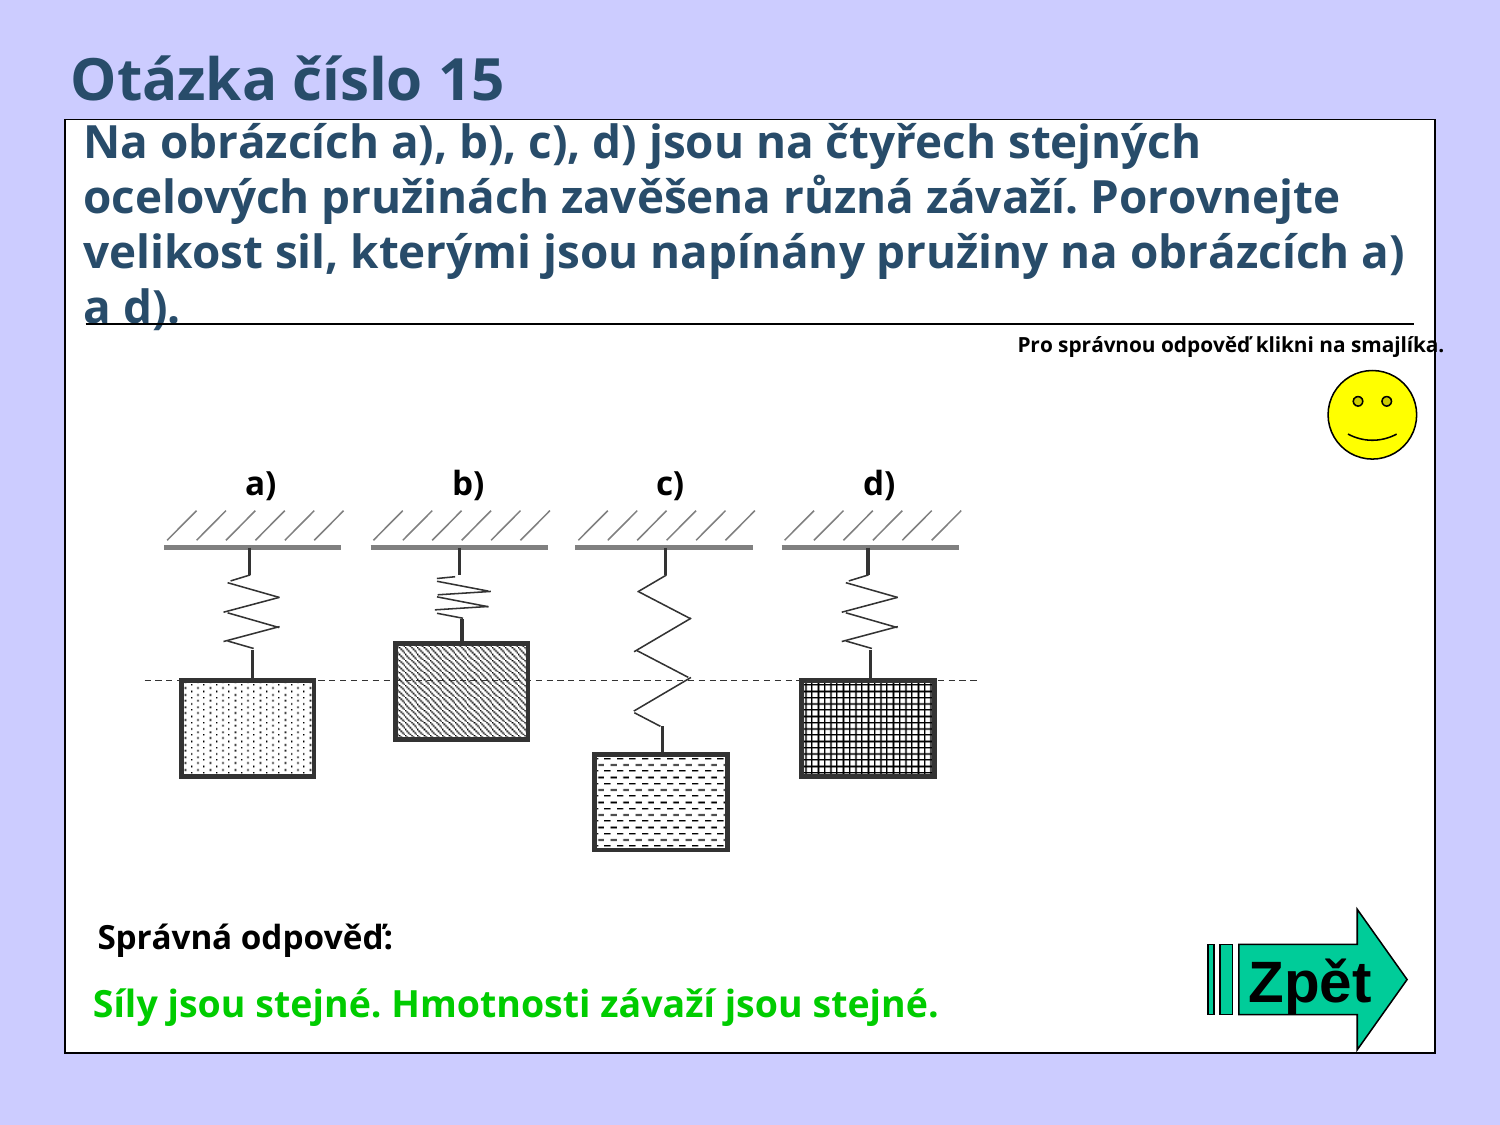

Otázka číslo 15
Na obrázcích a), b), c), d) jsou na čtyřech stejných ocelových pružinách zavěšena různá závaží. Porovnejte velikost sil, kterými jsou napínány pružiny na obrázcích a) a d).
Pro správnou odpověď klikni na smajlíka.
a)
b)
c)
d)
Správná odpověď:
Zpět
Síly jsou stejné. Hmotnosti závaží jsou stejné.